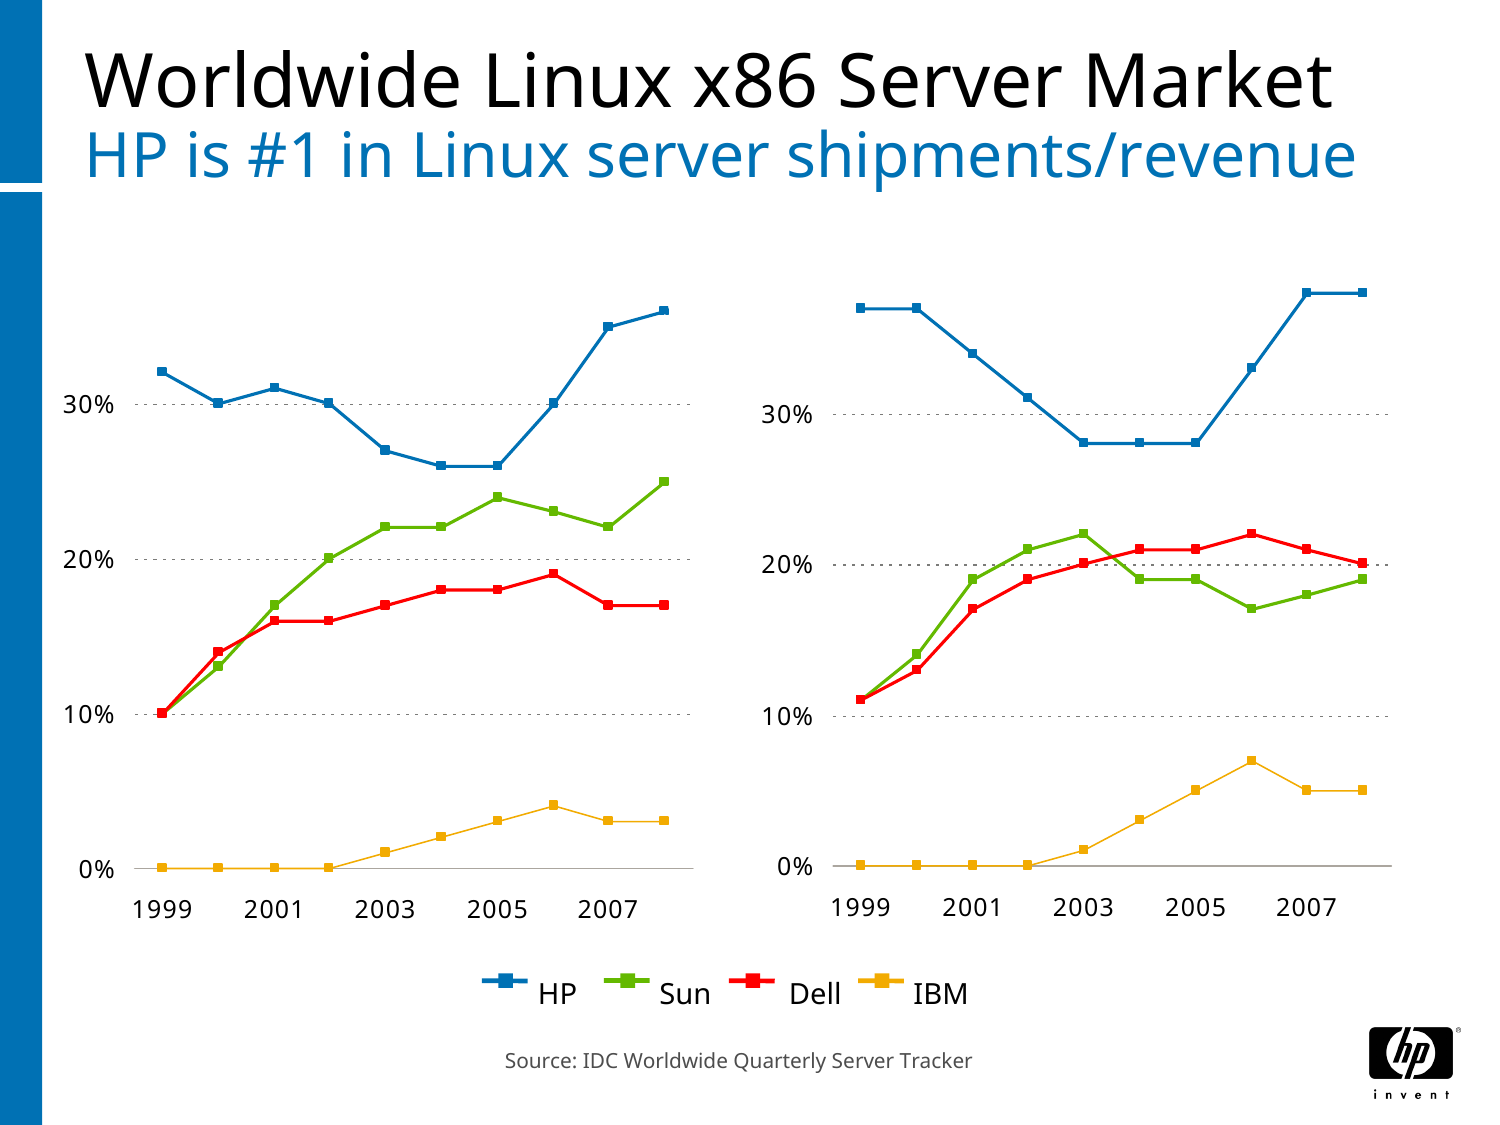

Worldwide Linux x86 Server Market
HP is #1 in Linux server shipments/revenue
x86 Server Units
x86 Factory Revenue
38%
36%
HP
Sun
Dell
IBM
Source: IDC Worldwide Quarterly Server Tracker